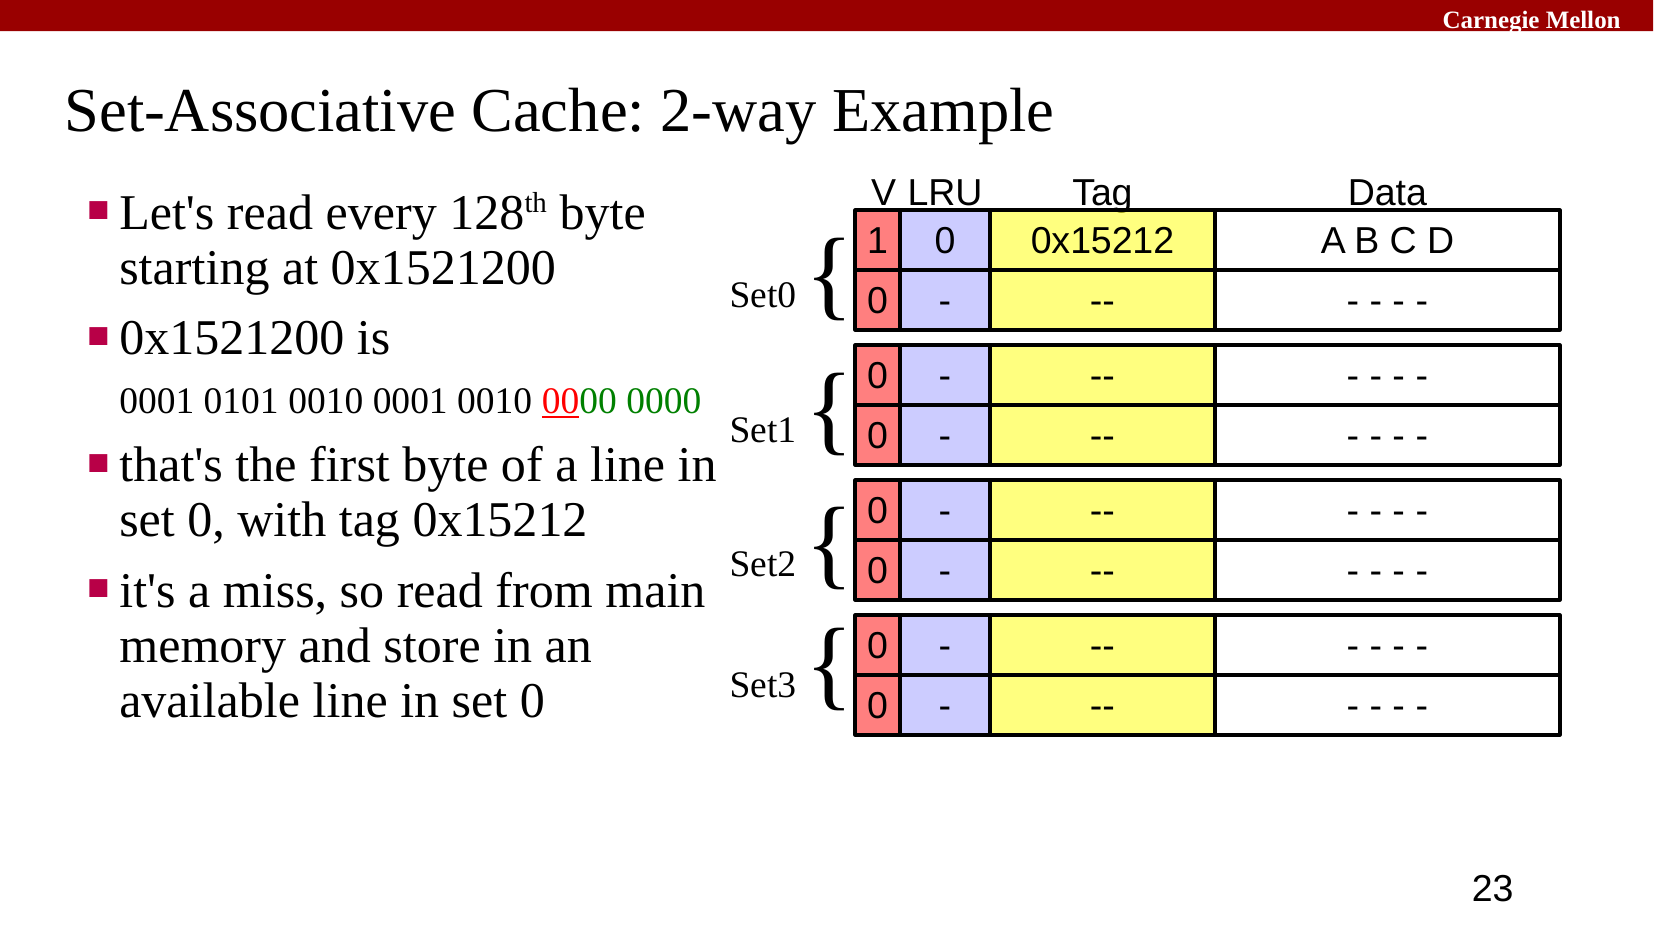

# Set-Associative Cache: 2-way Example
V
LRU
Tag
Data
Let's read every 128th byte starting at 0x1521200
0x1521200 is
0001 0101 0010 0001 0010 0000 0000
that's the first byte of a line in set 0, with tag 0x15212
it's a miss, so read from main memory and store in an available line in set 0
Set0 {
1
0
0x15212
A B C D
0
-
--
- - - -
Set1 {
0
-
--
- - - -
0
-
--
- - - -
Set2 {
0
-
--
- - - -
0
-
--
- - - -
Set3 {
0
-
--
- - - -
0
-
--
- - - -